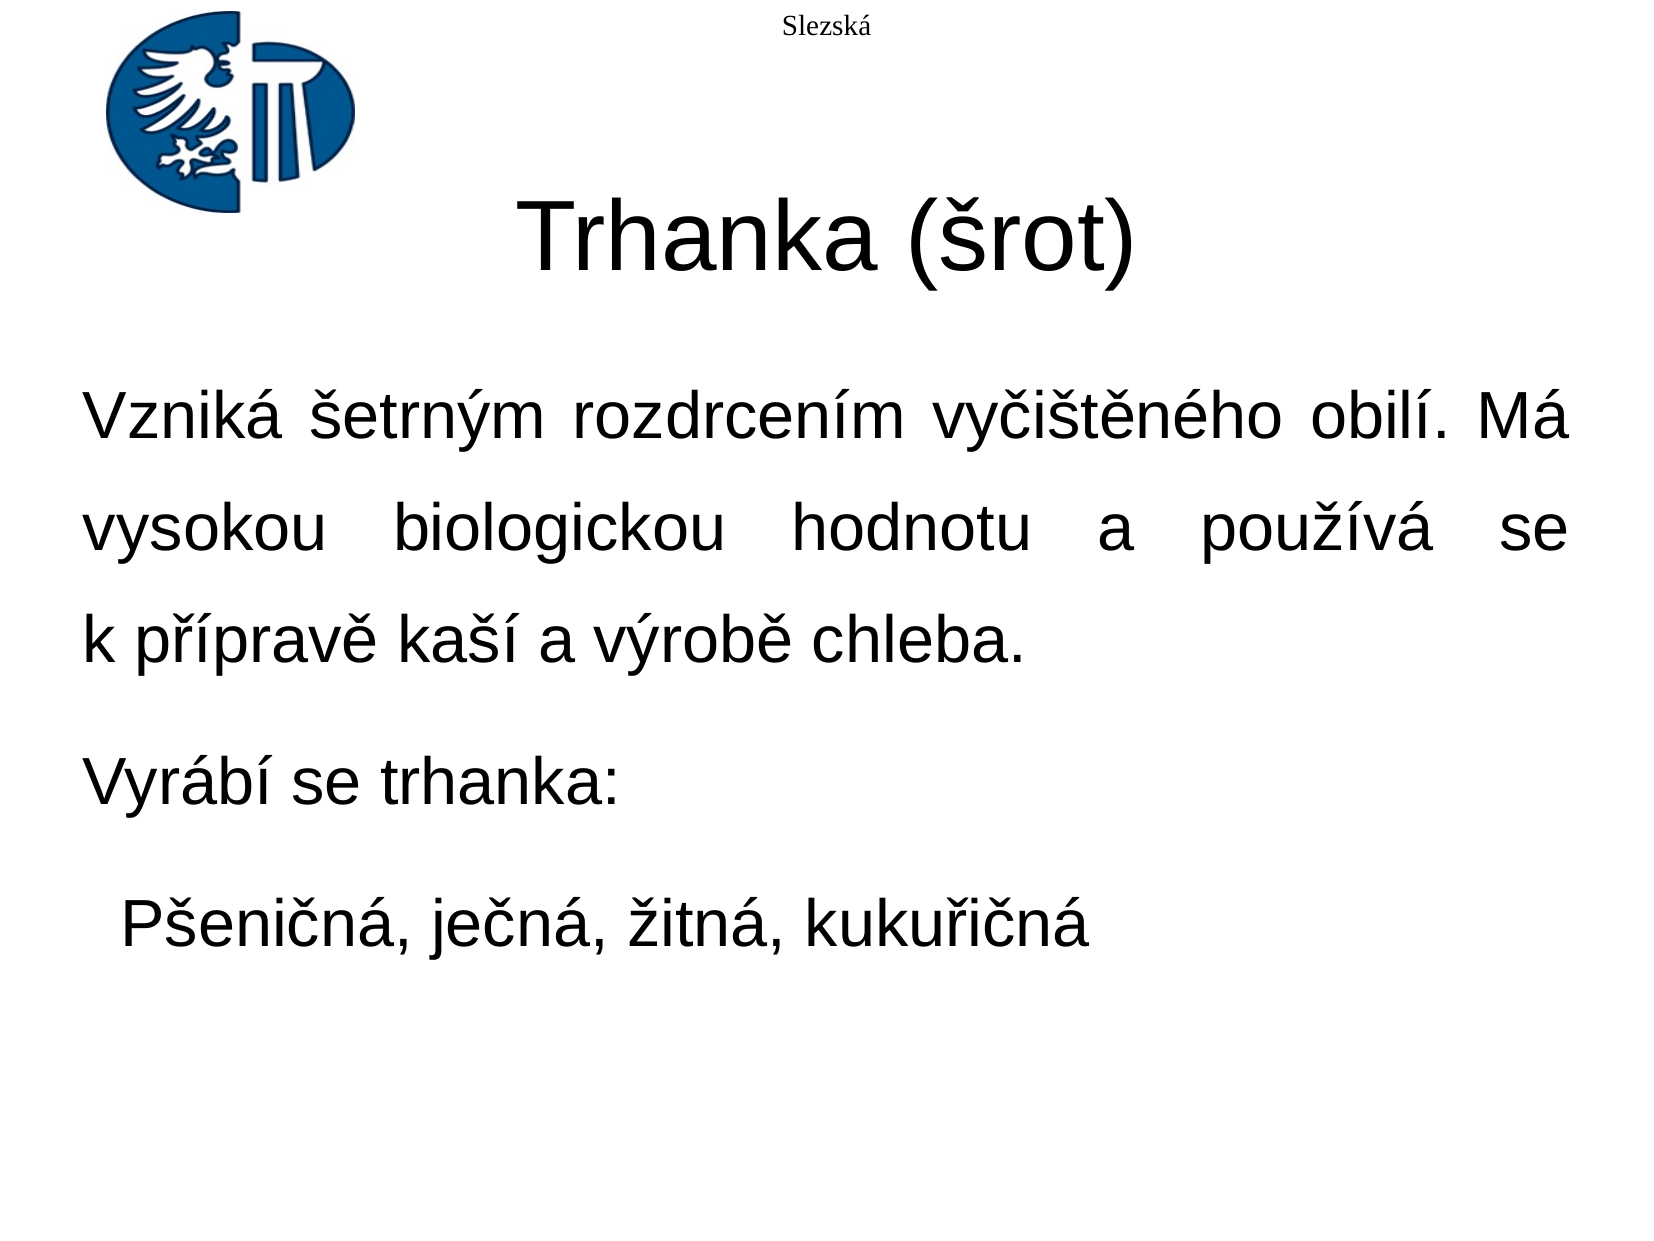

# Trhanka (šrot)
ahoj
Vzniká šetrným rozdrcením vyčištěného obilí. Má vysokou biologickou hodnotu a používá se k přípravě kaší a výrobě chleba.
Vyrábí se trhanka:
Pšeničná, ječná, žitná, kukuřičná